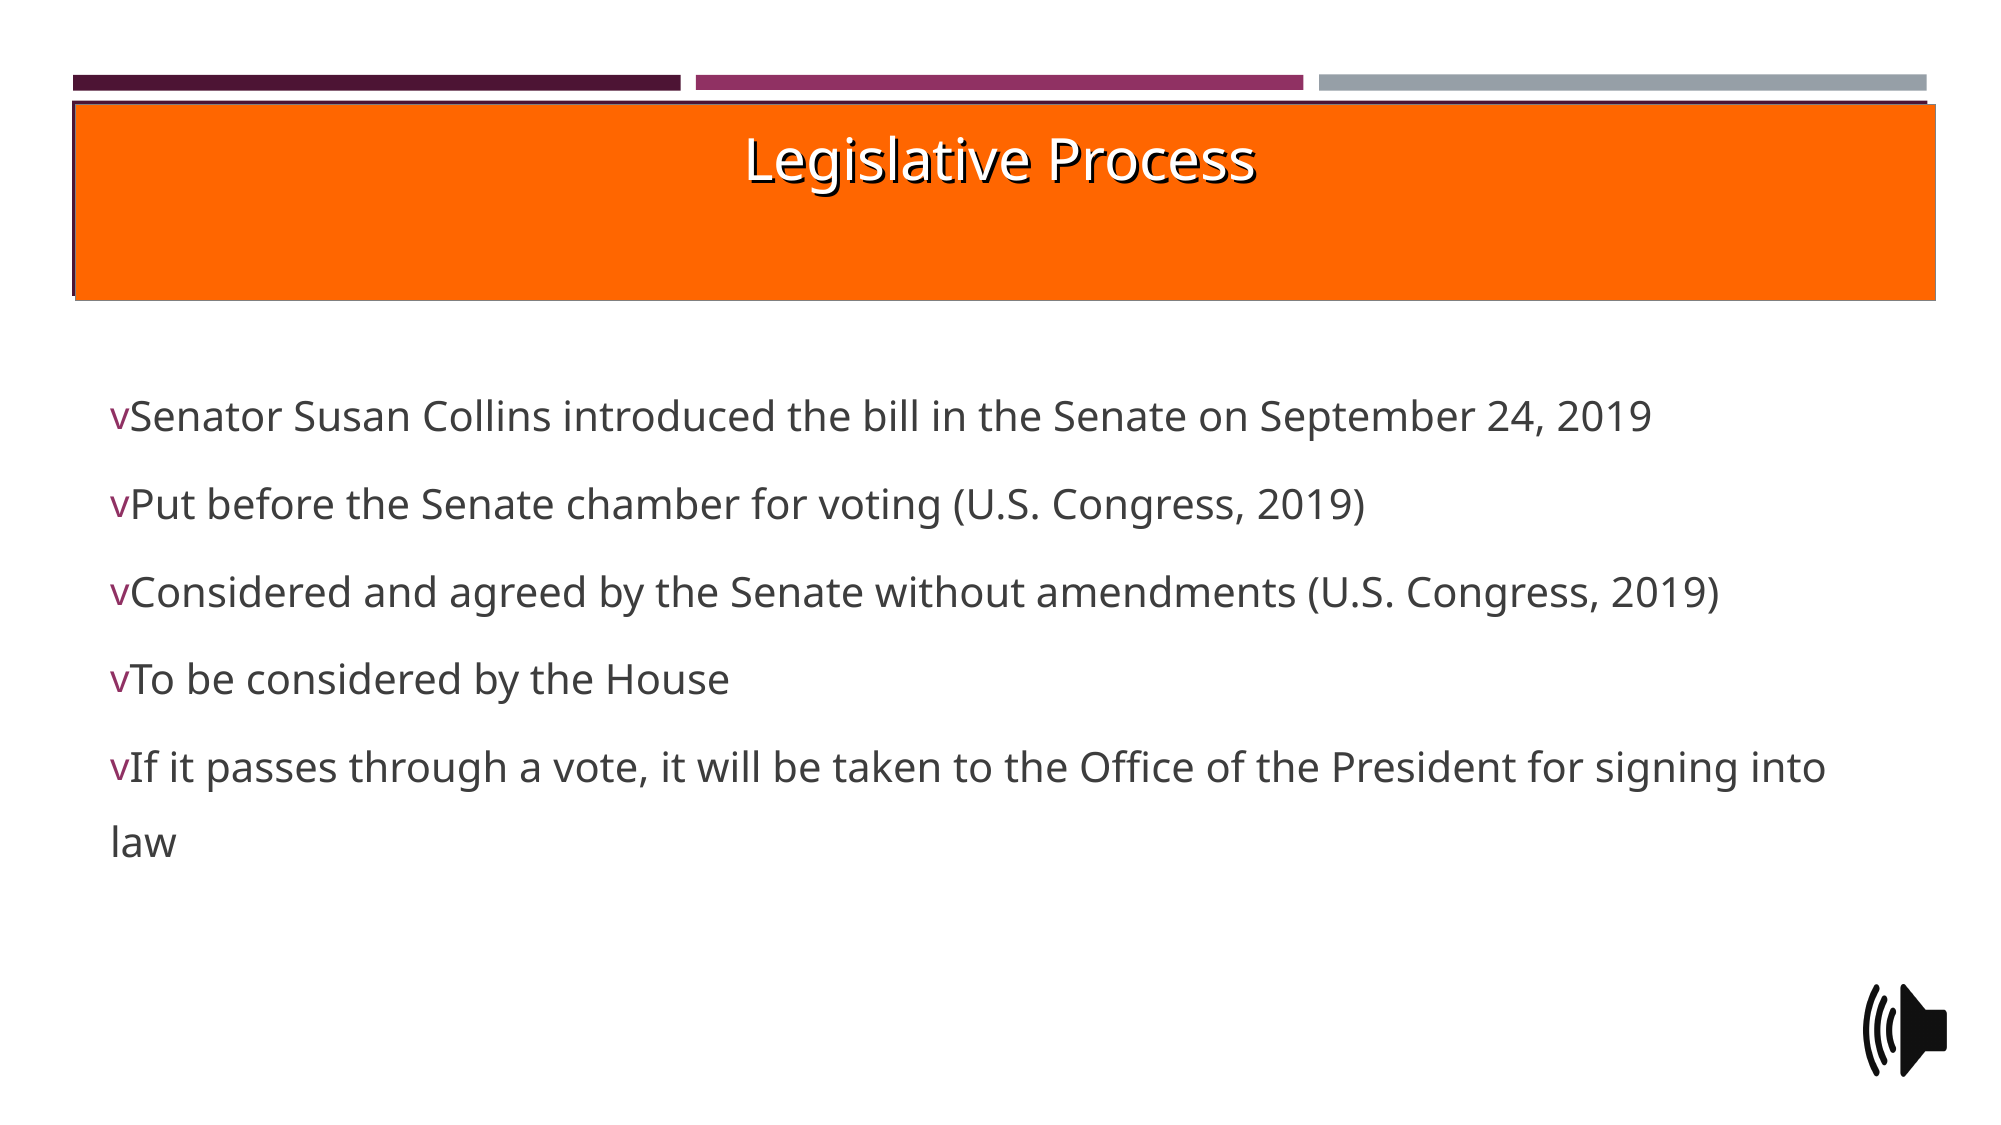

# Legislative Process
Senator Susan Collins introduced the bill in the Senate on September 24, 2019
Put before the Senate chamber for voting (U.S. Congress, 2019)
Considered and agreed by the Senate without amendments (U.S. Congress, 2019)
To be considered by the House
If it passes through a vote, it will be taken to the Office of the President for signing into law